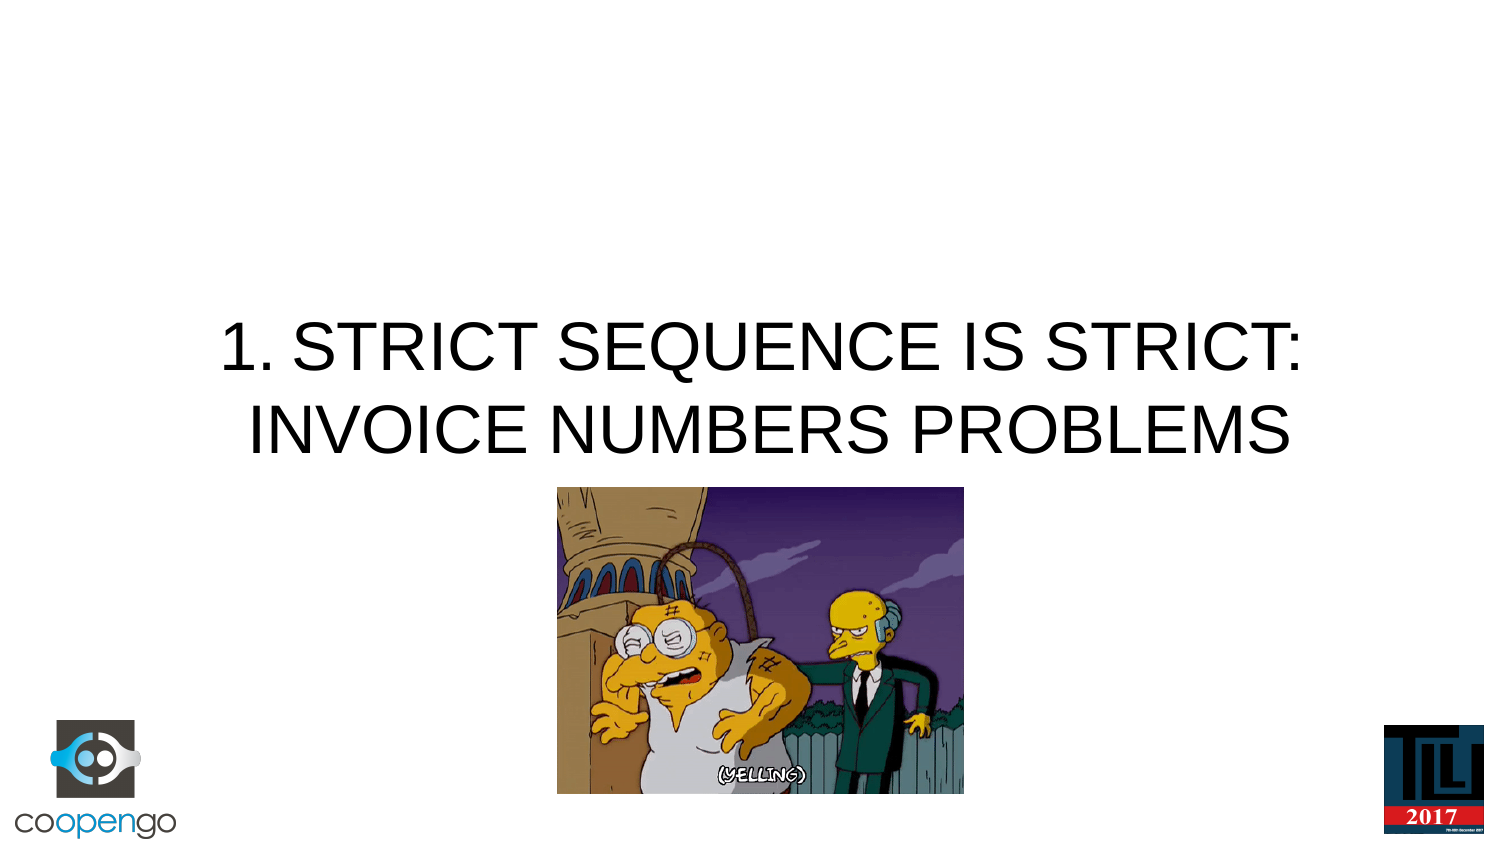

STRICT SEQUENCE IS STRICT:
 INVOICE NUMBERS PROBLEMS